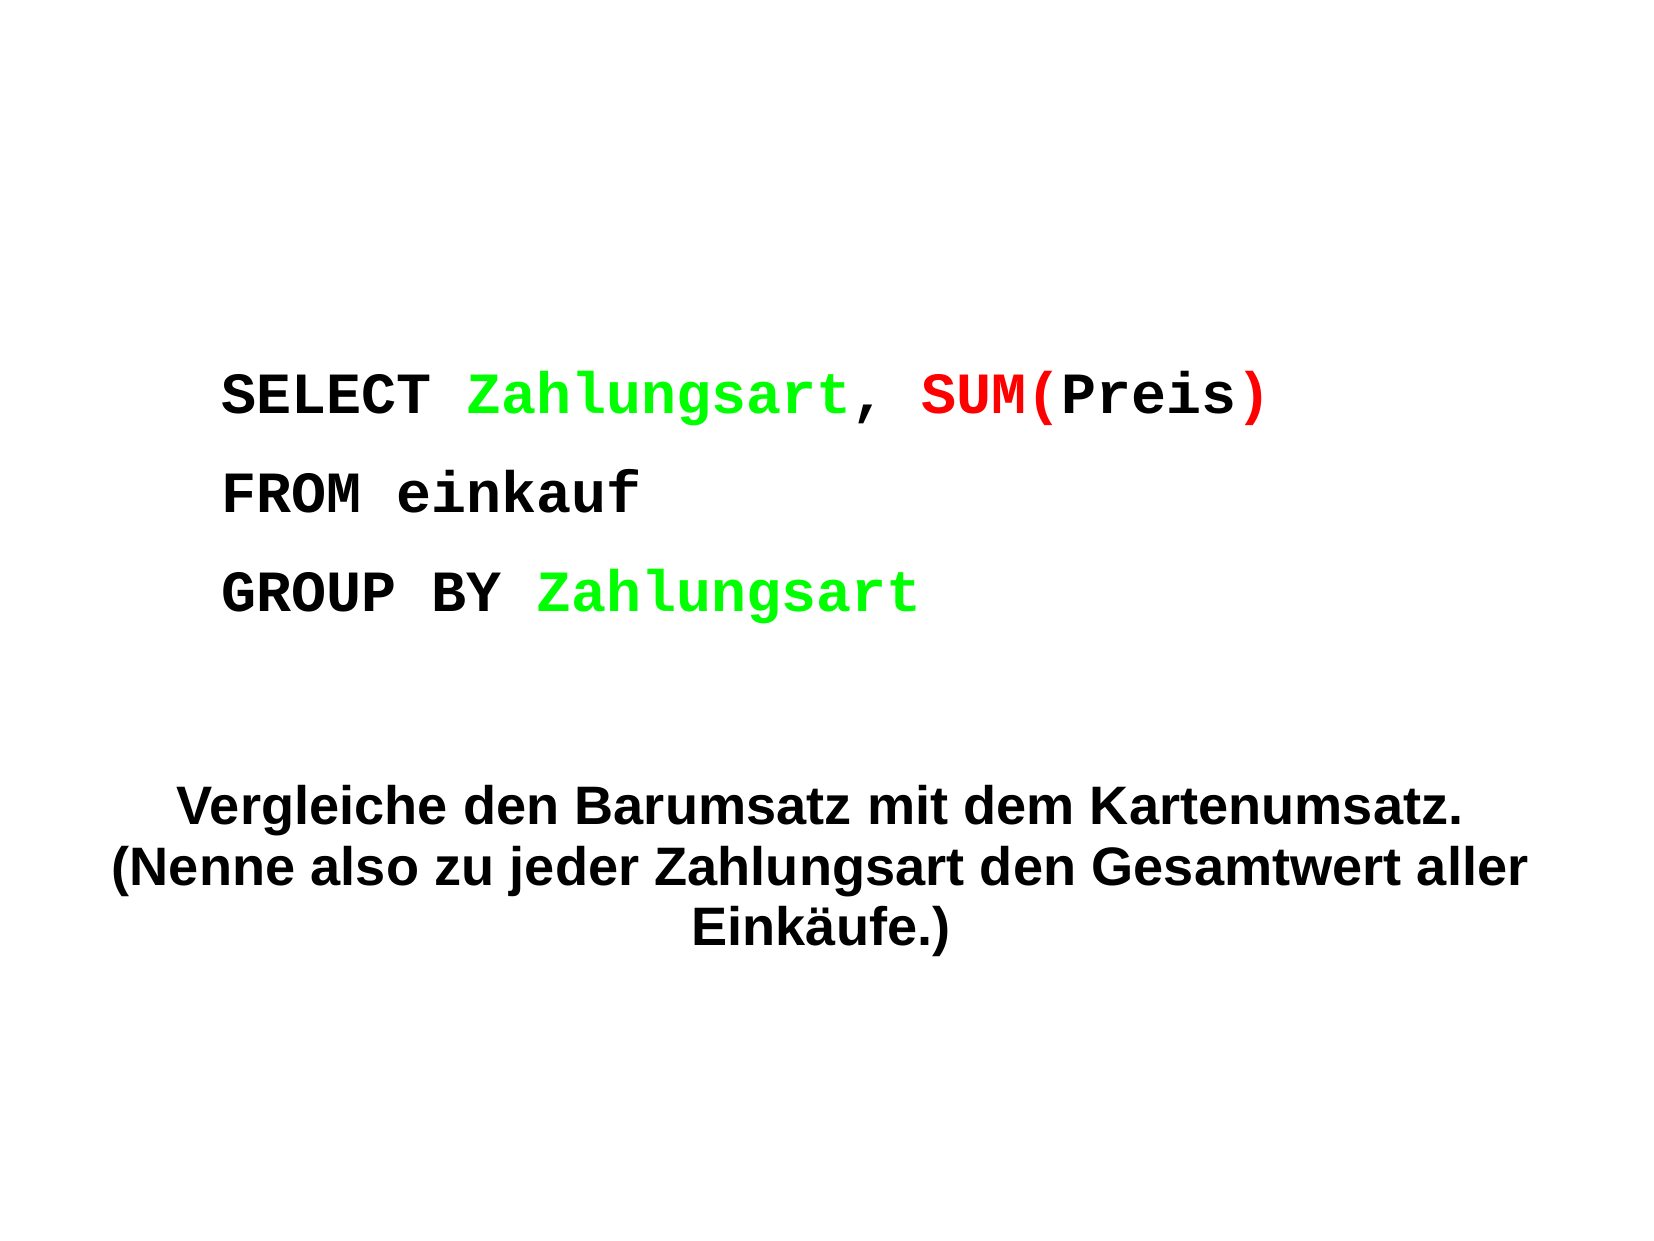

SELECT Zahlungsart, SUM(Preis)
FROM einkauf
GROUP BY Zahlungsart
# Vergleiche den Barumsatz mit dem Kartenumsatz. (Nenne also zu jeder Zahlungsart den Gesamtwert aller Einkäufe.)